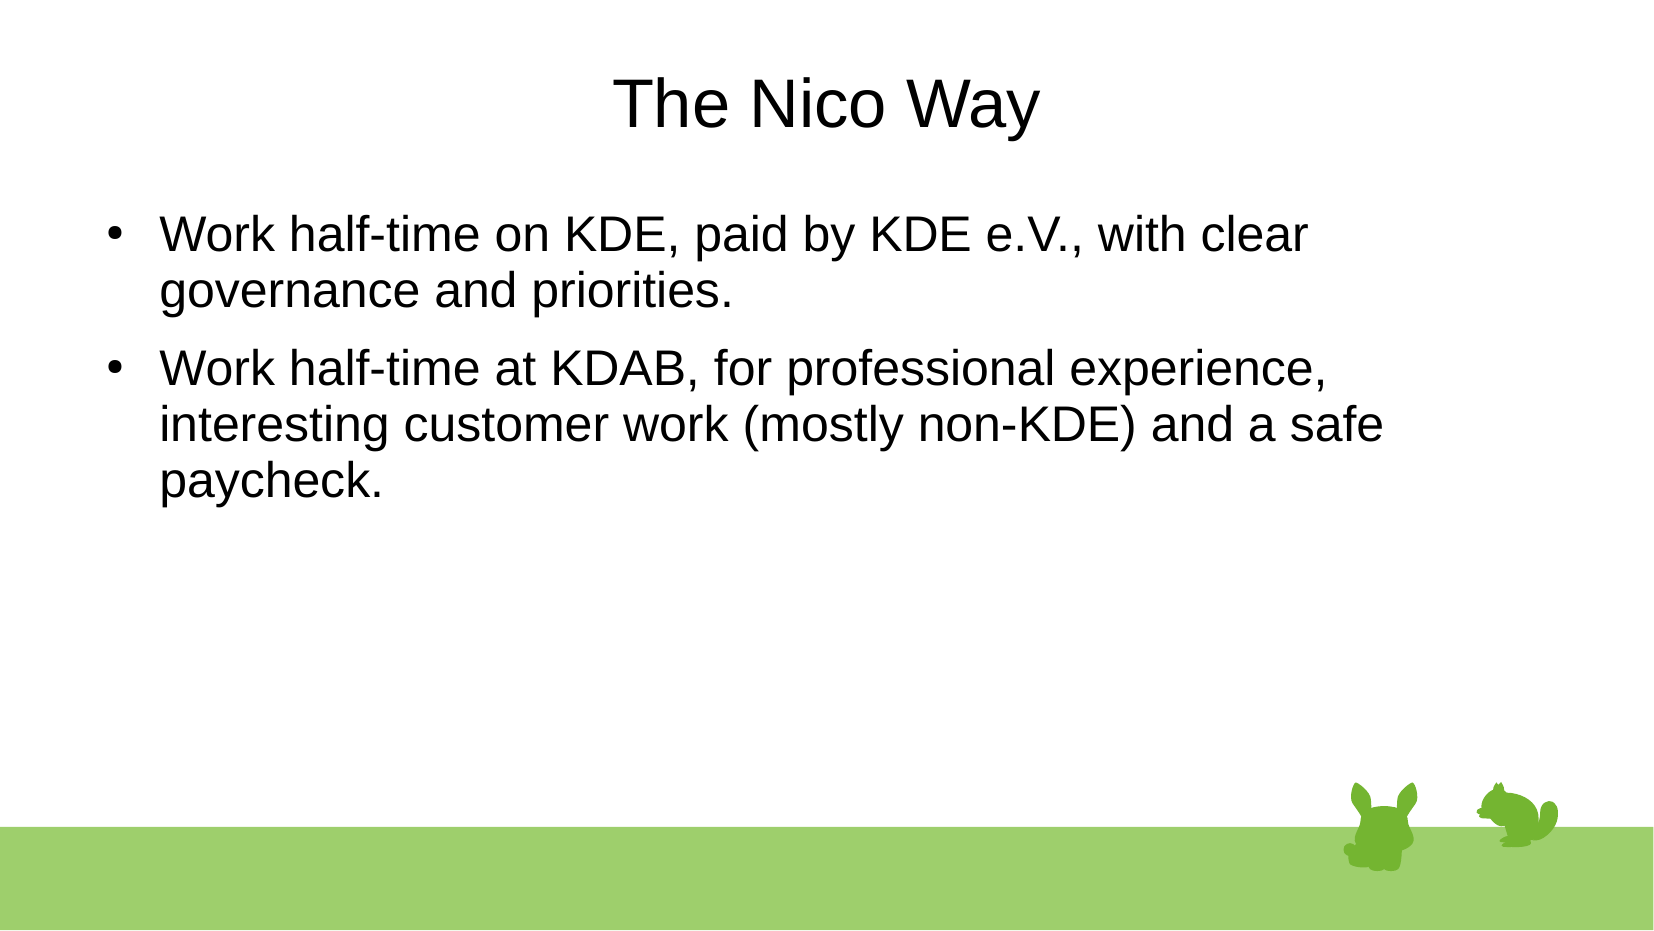

# The Nico Way
Work half-time on KDE, paid by KDE e.V., with clear governance and priorities.
Work half-time at KDAB, for professional experience, interesting customer work (mostly non-KDE) and a safe paycheck.